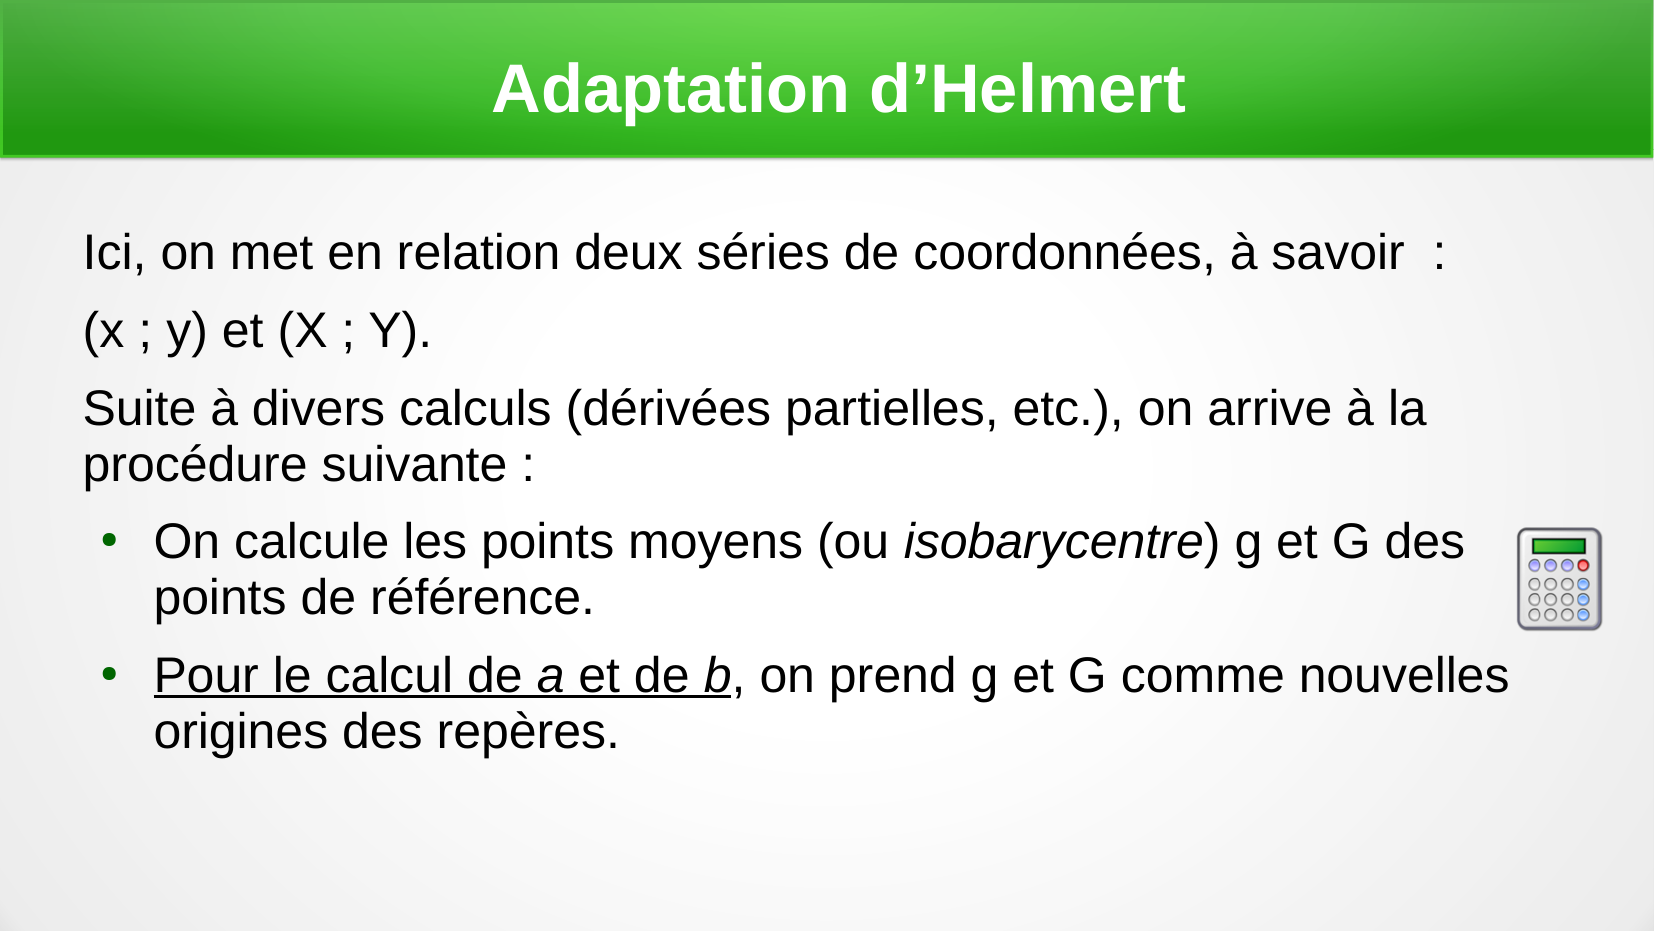

# Adaptation d’Helmert
Ici, on met en relation deux séries de coordonnées, à savoir  :
(x ; y) et (X ; Y).
Suite à divers calculs (dérivées partielles, etc.), on arrive à la procédure suivante :
On calcule les points moyens (ou isobarycentre) g et G des points de référence.
Pour le calcul de a et de b, on prend g et G comme nouvelles origines des repères.